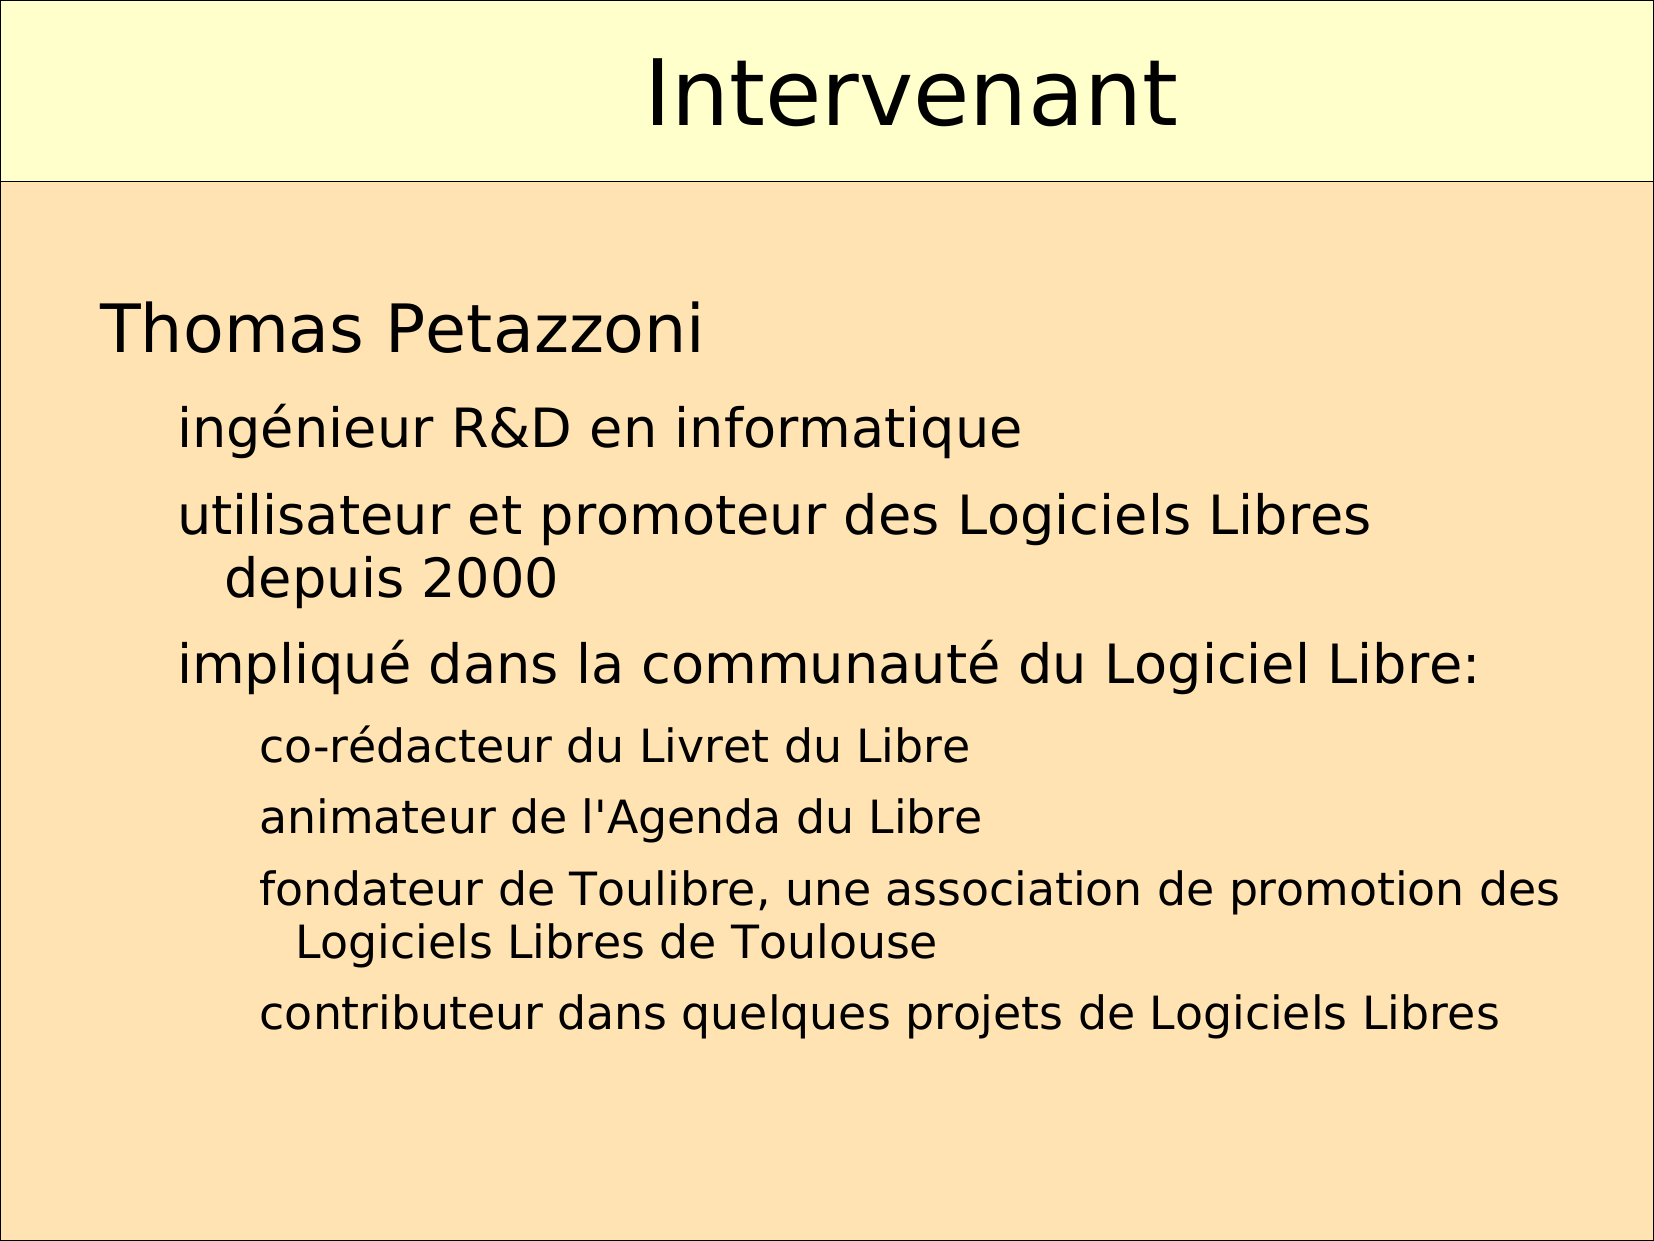

# Intervenant
Thomas Petazzoni
ingénieur R&D en informatique
utilisateur et promoteur des Logiciels Libres depuis 2000
impliqué dans la communauté du Logiciel Libre:
co-rédacteur du Livret du Libre
animateur de l'Agenda du Libre
fondateur de Toulibre, une association de promotion des Logiciels Libres de Toulouse
contributeur dans quelques projets de Logiciels Libres